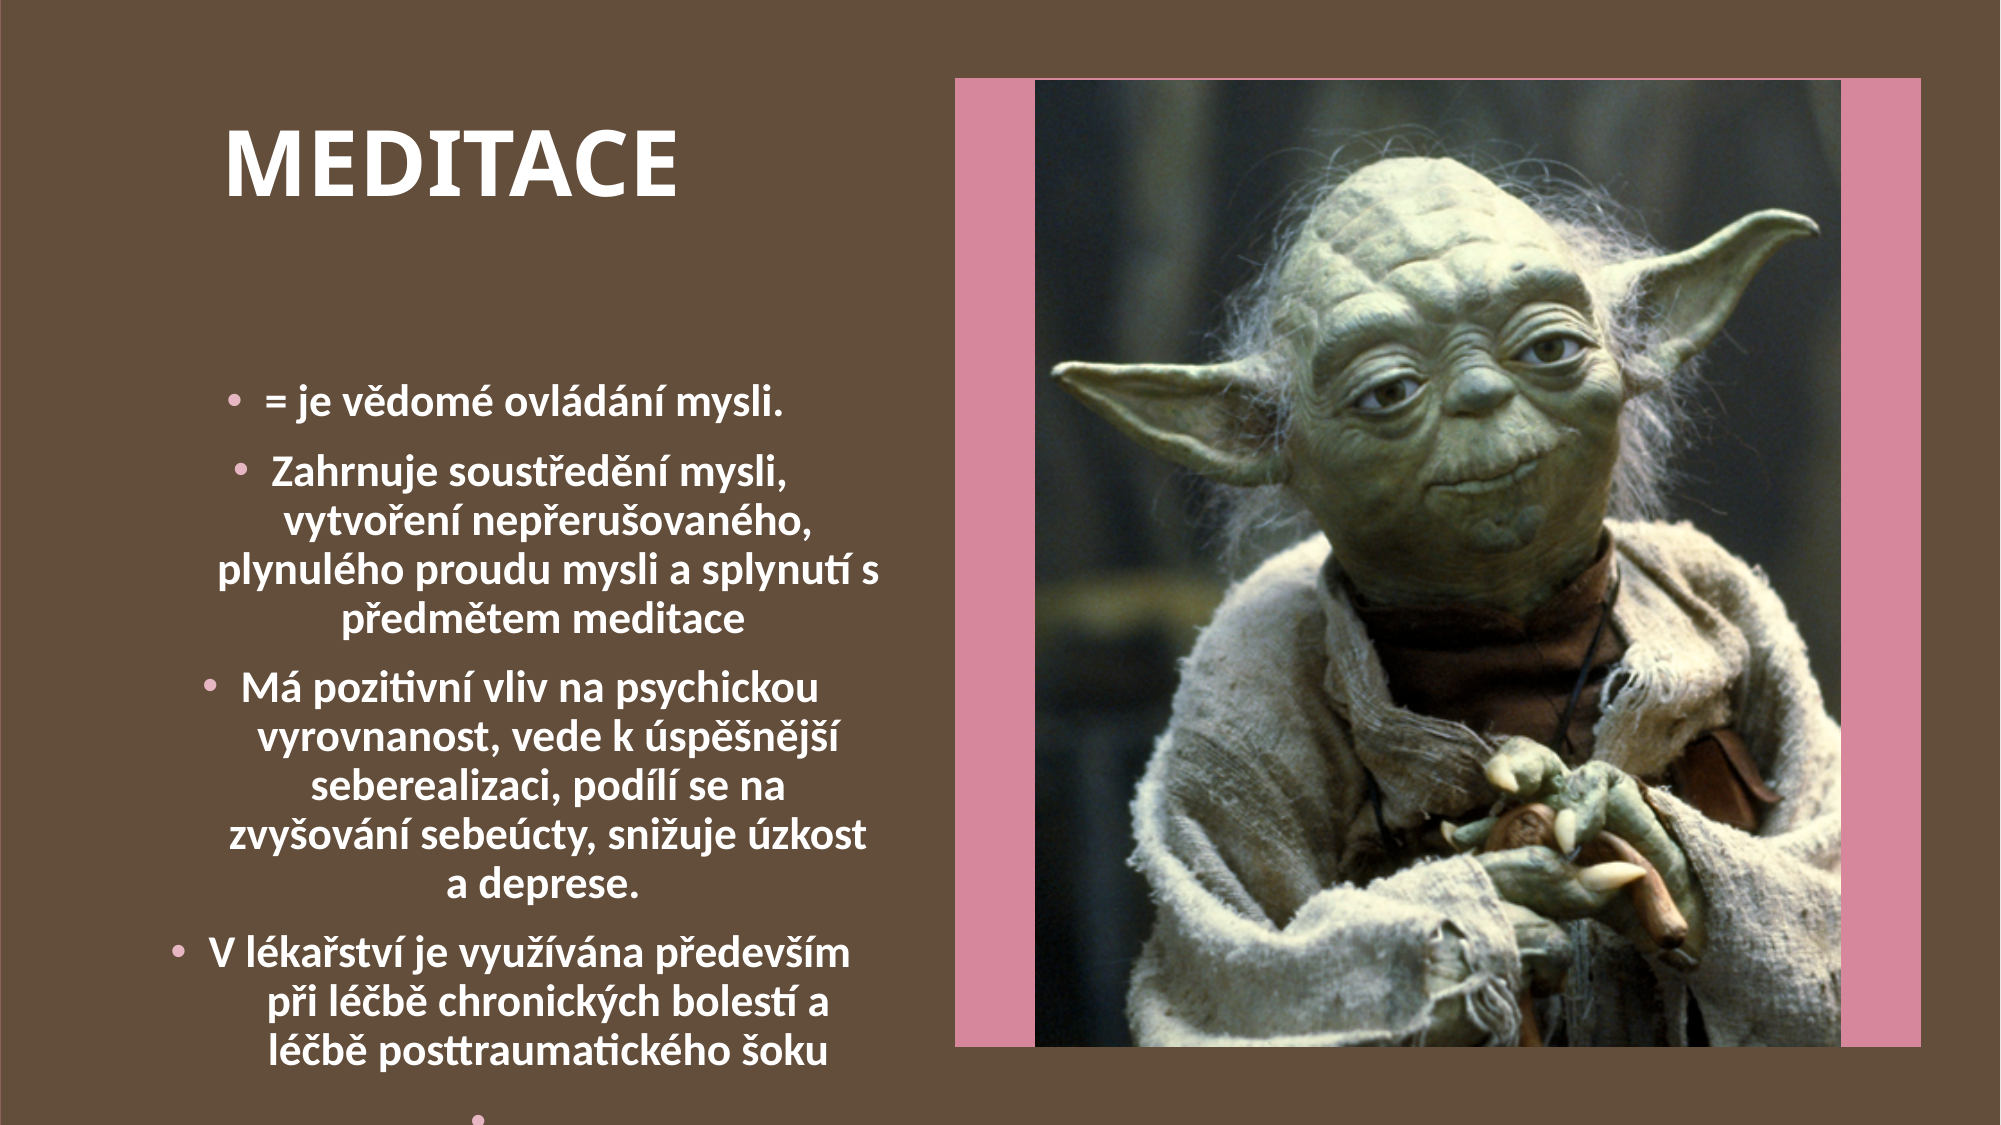

# MEDITACE
= je vědomé ovládání mysli.
Zahrnuje soustředění mysli, vytvoření nepřerušovaného, plynulého proudu mysli a splynutí s předmětem meditace
Má pozitivní vliv na psychickou vyrovnanost, vede k úspěšnější seberealizaci, podílí se na zvyšování sebeúcty, snižuje úzkost a deprese.
V lékařství je využívána především při léčbě chronických bolestí a léčbě posttraumatického šoku